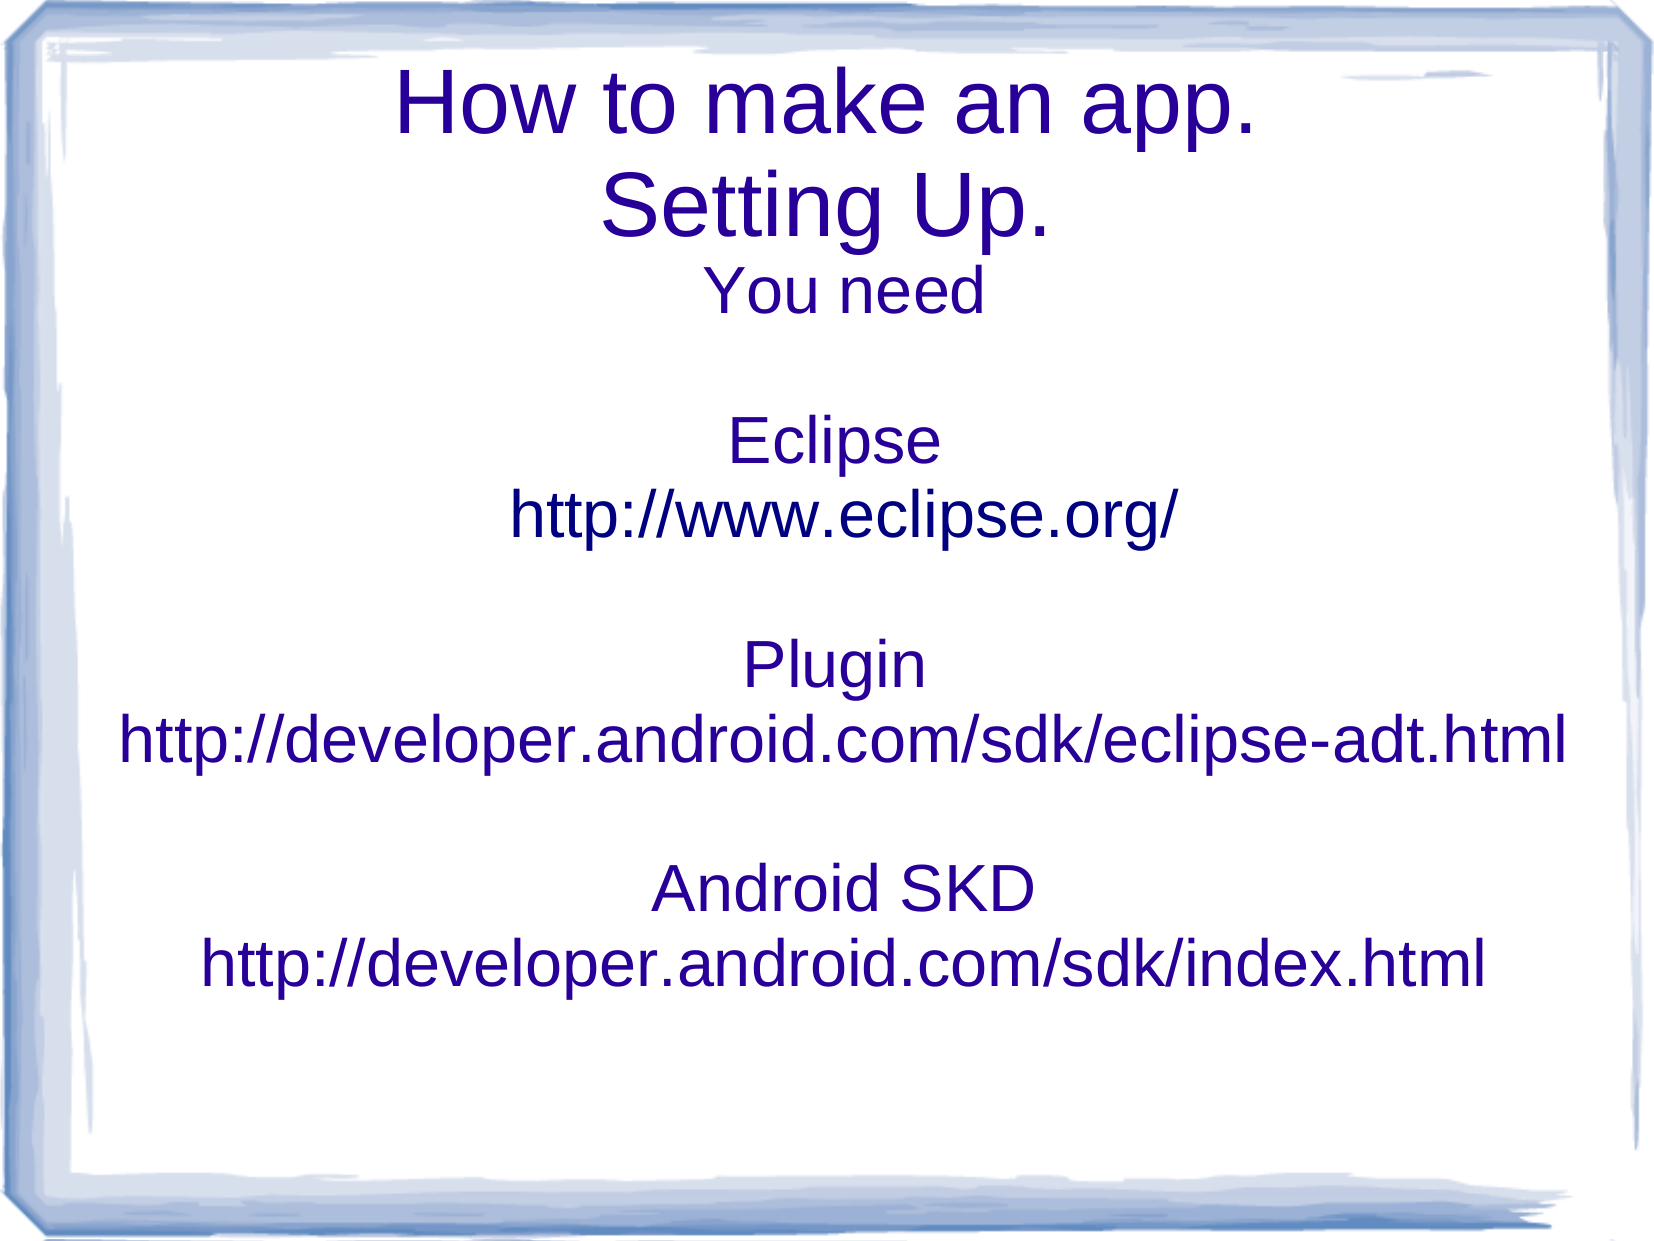

# How to make an app. Setting Up.
You need
Eclipse
http://www.eclipse.org/
Plugin
http://developer.android.com/sdk/eclipse-adt.html
Android SKD
http://developer.android.com/sdk/index.html